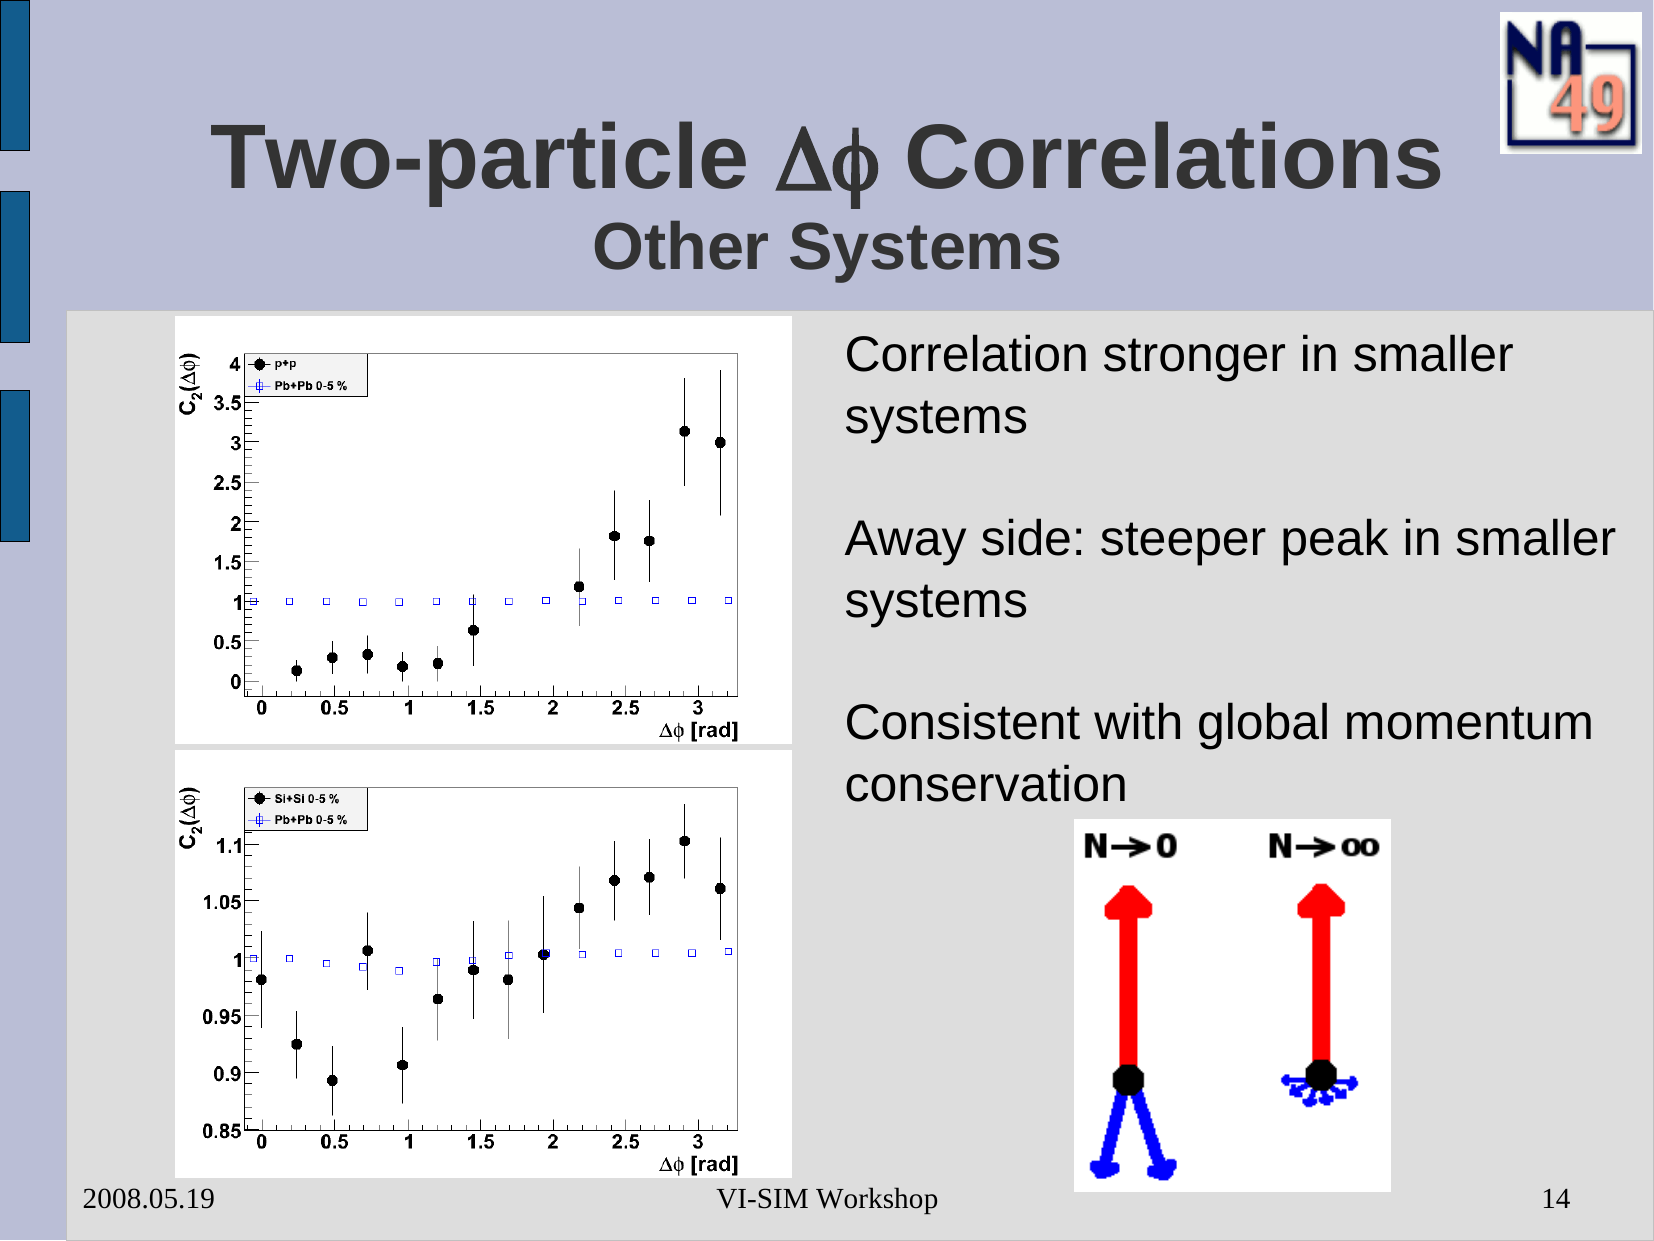

# Two-particle Df Correlations Other Systems
Correlation stronger in smaller systems
Away side: steeper peak in smaller systems
Consistent with global momentum conservation
2008.05.19
VI-SIM Workshop
14